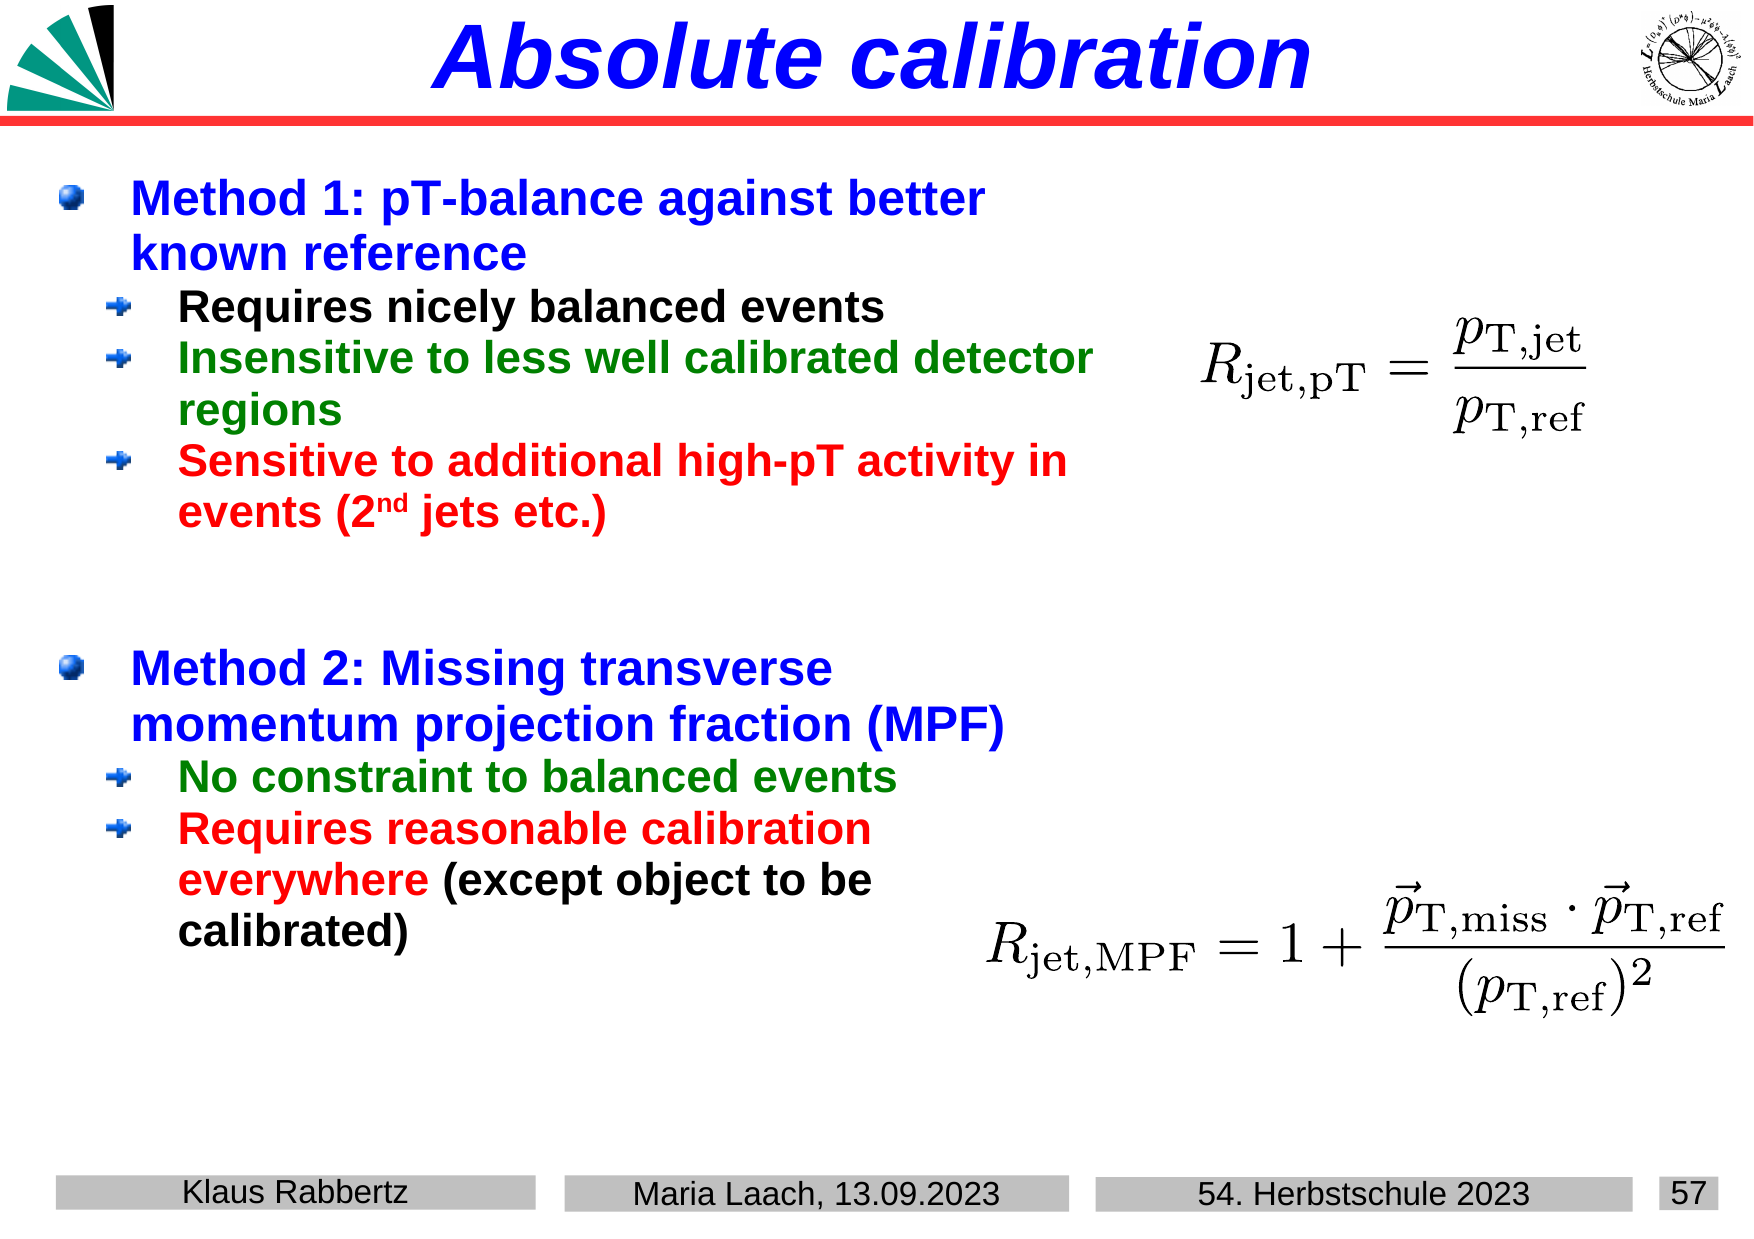

# Absolute calibration
Method 1: pT-balance against better known reference
Requires nicely balanced events
Insensitive to less well calibrated detector regions
Sensitive to additional high-pT activity in events (2nd jets etc.)
Method 2: Missing transverse momentum projection fraction (MPF)
No constraint to balanced events
Requires reasonable calibration everywhere (except object to be calibrated)